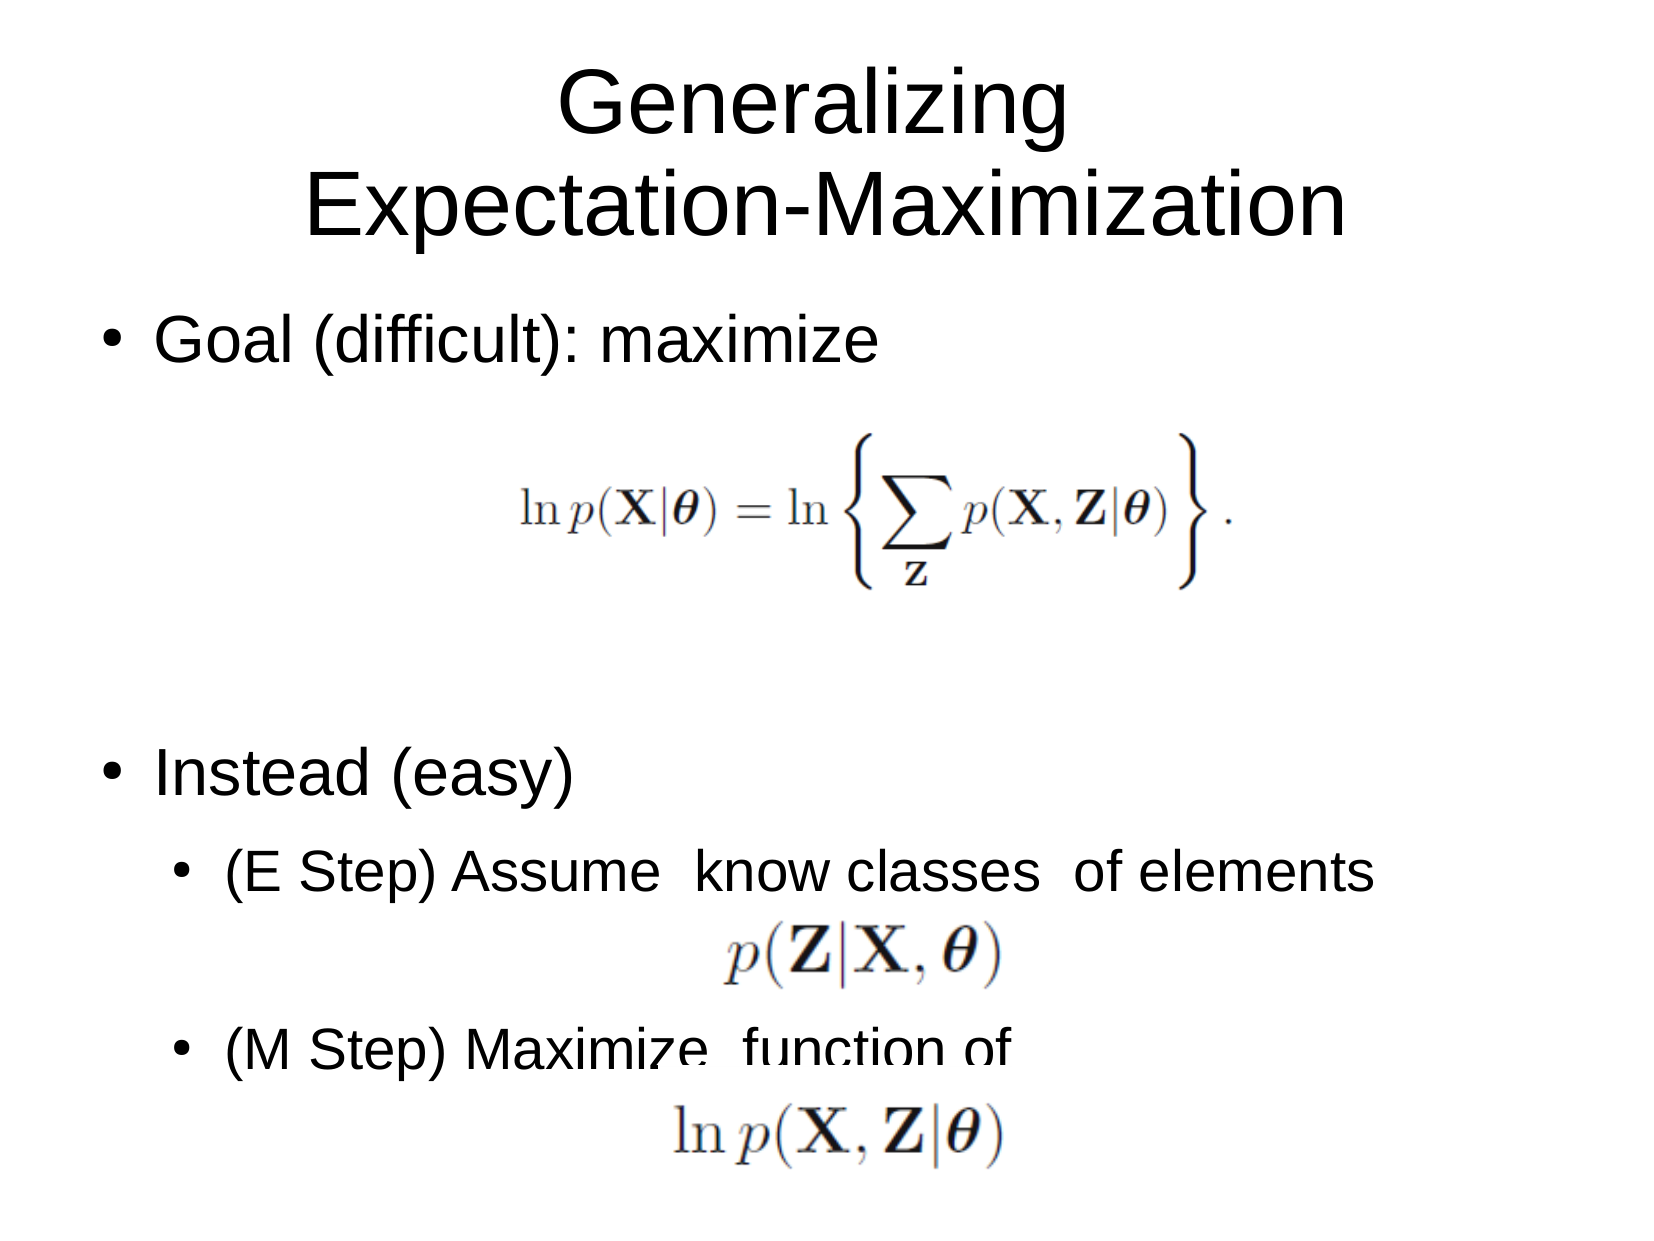

# Generalizing Expectation-Maximization
Goal (difficult): maximize
Instead (easy)
(E Step) Assume know classes of elements
(M Step) Maximize function of